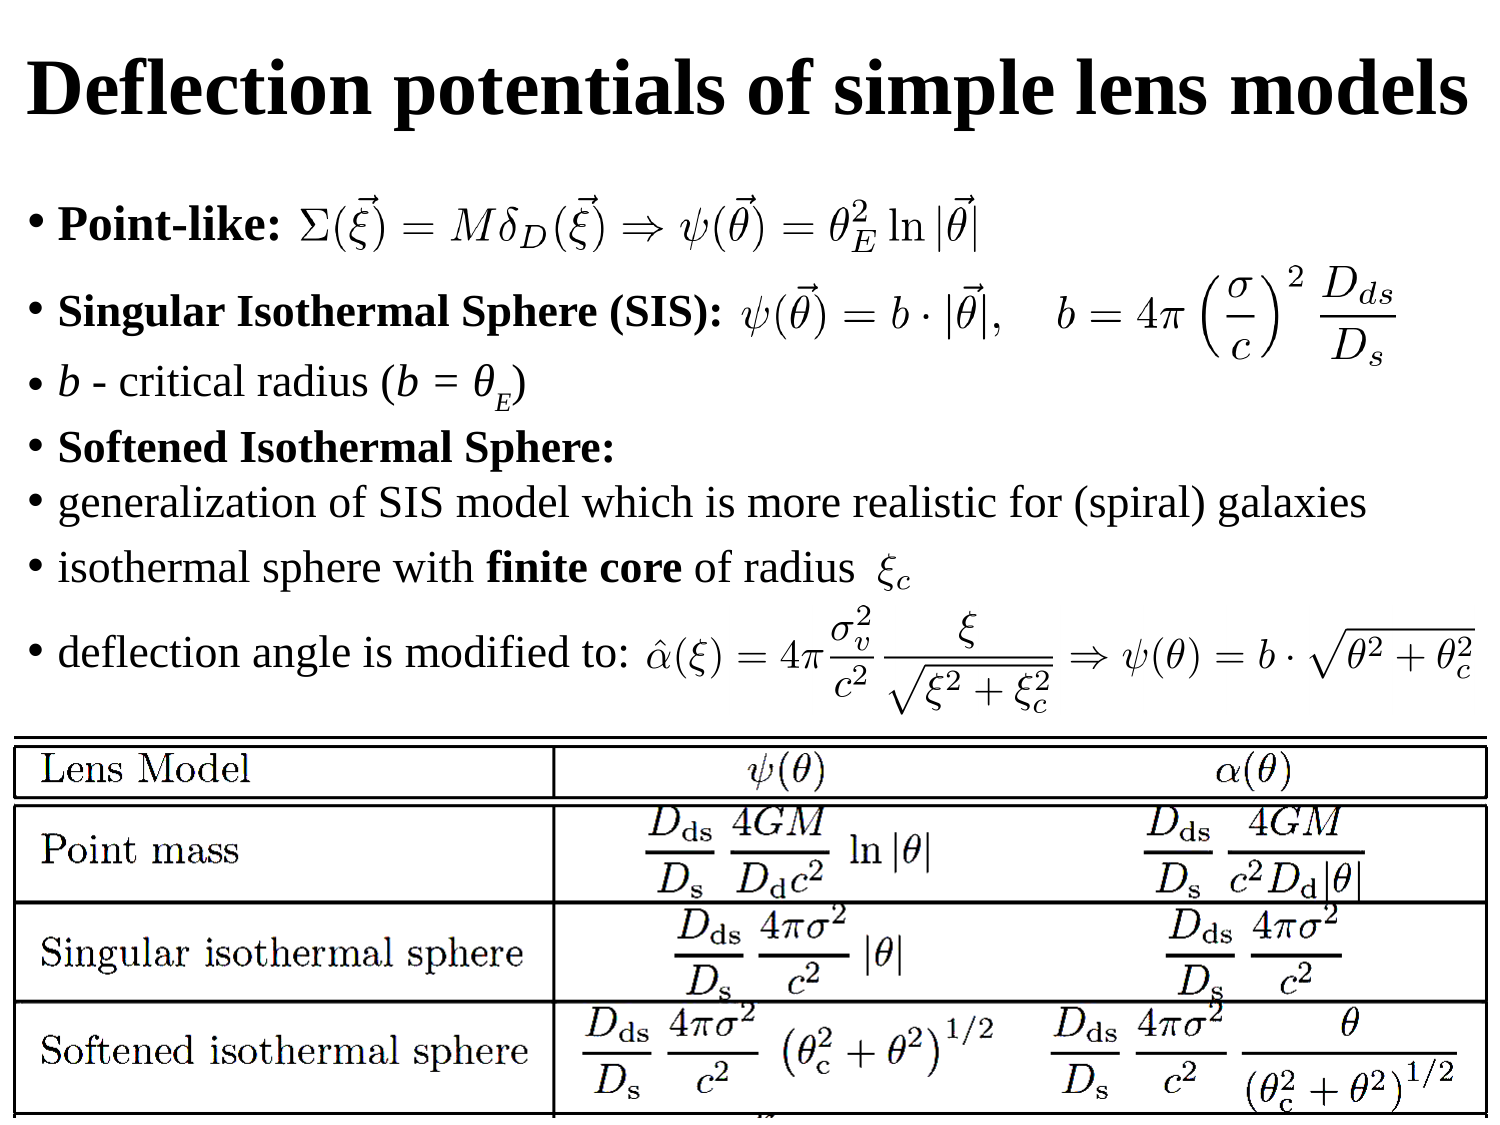

# Deflection potentials of simple lens models
Point-like:
Singular Isothermal Sphere (SIS):
b - critical radius (b = θE)
Softened Isothermal Sphere:
generalization of SIS model which is more realistic for (spiral) galaxies
isothermal sphere with finite core of radius
deflection angle is modified to: